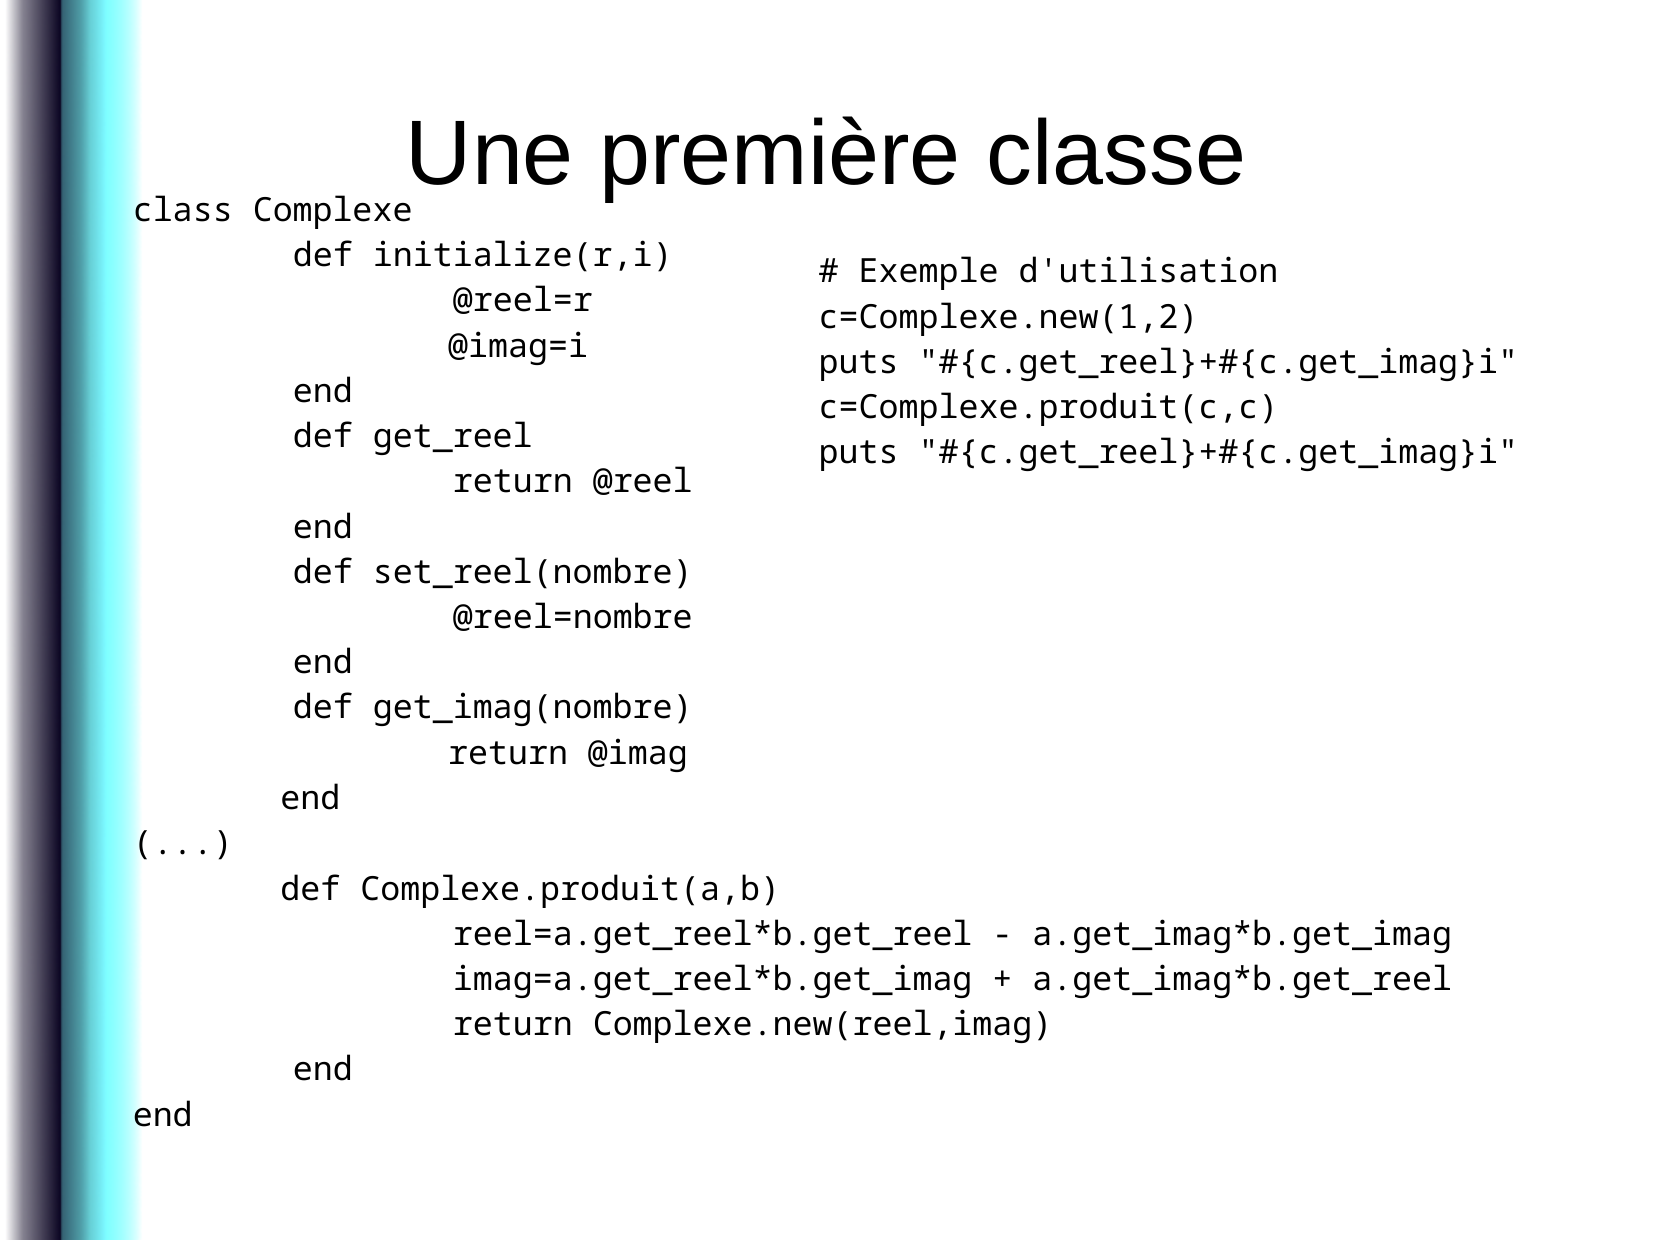

# Une première classe
class Complexe
 def initialize(r,i)
 @reel=r
				 @imag=i
 end
 def get_reel
 return @reel
 end
 def set_reel(nombre)
 @reel=nombre
 end
 def get_imag(nombre)
				 return @imag
		end
(...)
 	def Complexe.produit(a,b)
 reel=a.get_reel*b.get_reel - a.get_imag*b.get_imag
 imag=a.get_reel*b.get_imag + a.get_imag*b.get_reel
 return Complexe.new(reel,imag)
 end
end
# Exemple d'utilisation
c=Complexe.new(1,2)
puts "#{c.get_reel}+#{c.get_imag}i"
c=Complexe.produit(c,c)
puts "#{c.get_reel}+#{c.get_imag}i"